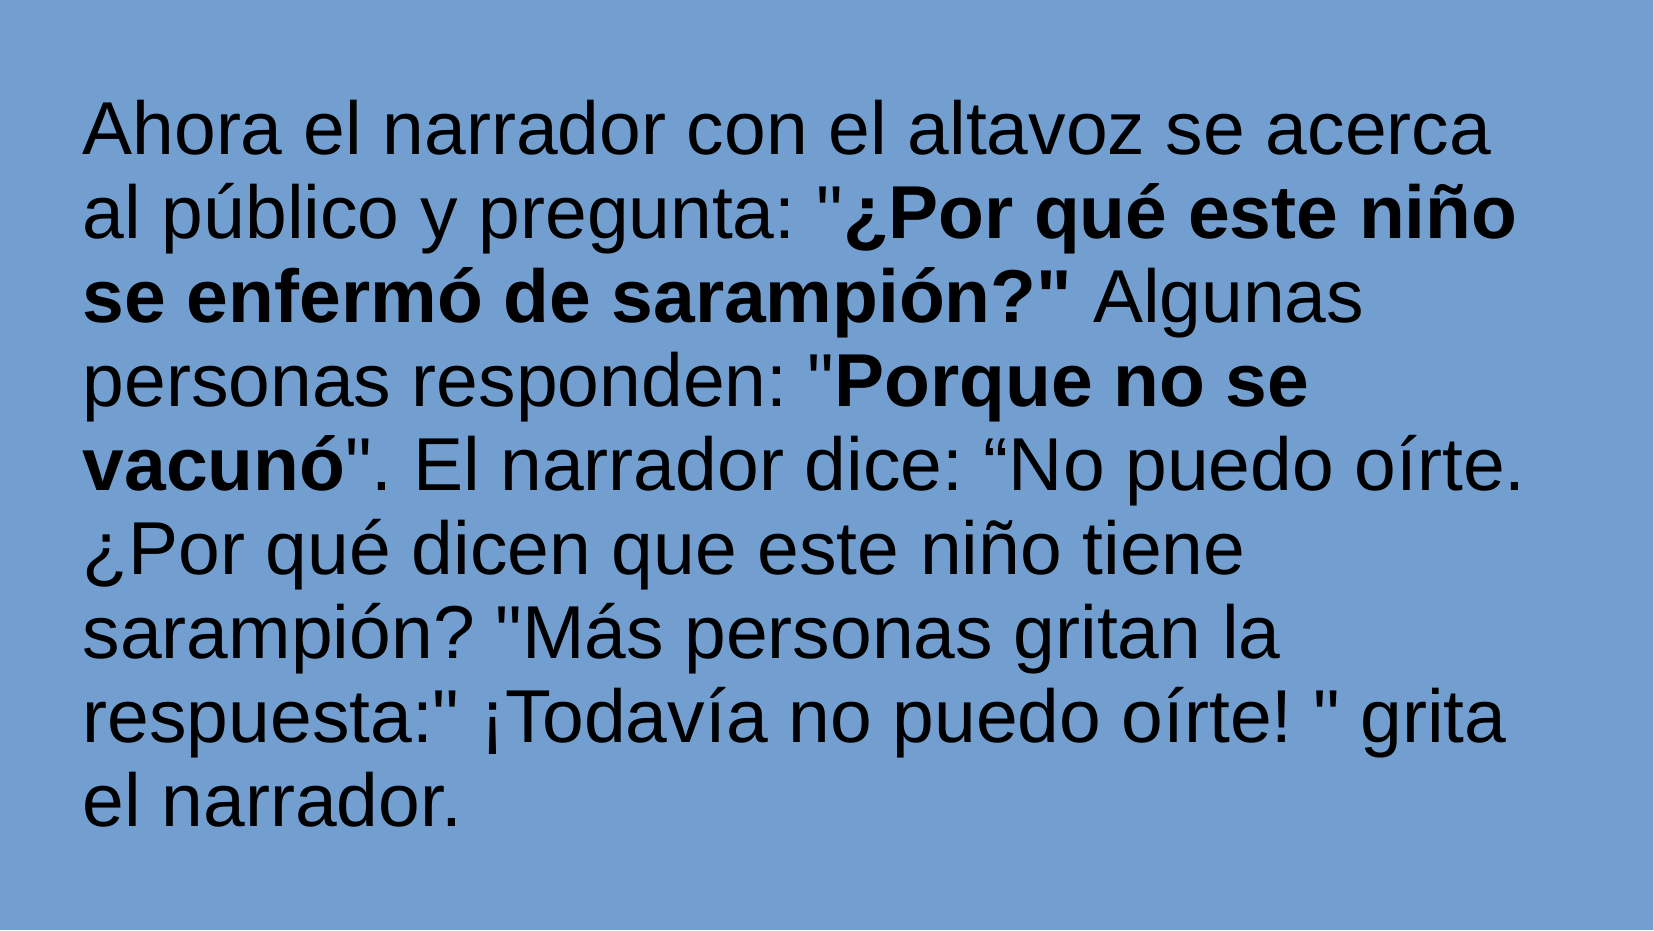

# Ahora el narrador con el altavoz se acerca al público y pregunta: "¿Por qué este niño se enfermó de sarampión?" Algunas personas responden: "Porque no se vacunó". El narrador dice: “No puedo oírte. ¿Por qué dicen que este niño tiene sarampión? "Más personas gritan la respuesta:" ¡Todavía no puedo oírte! " grita el narrador.